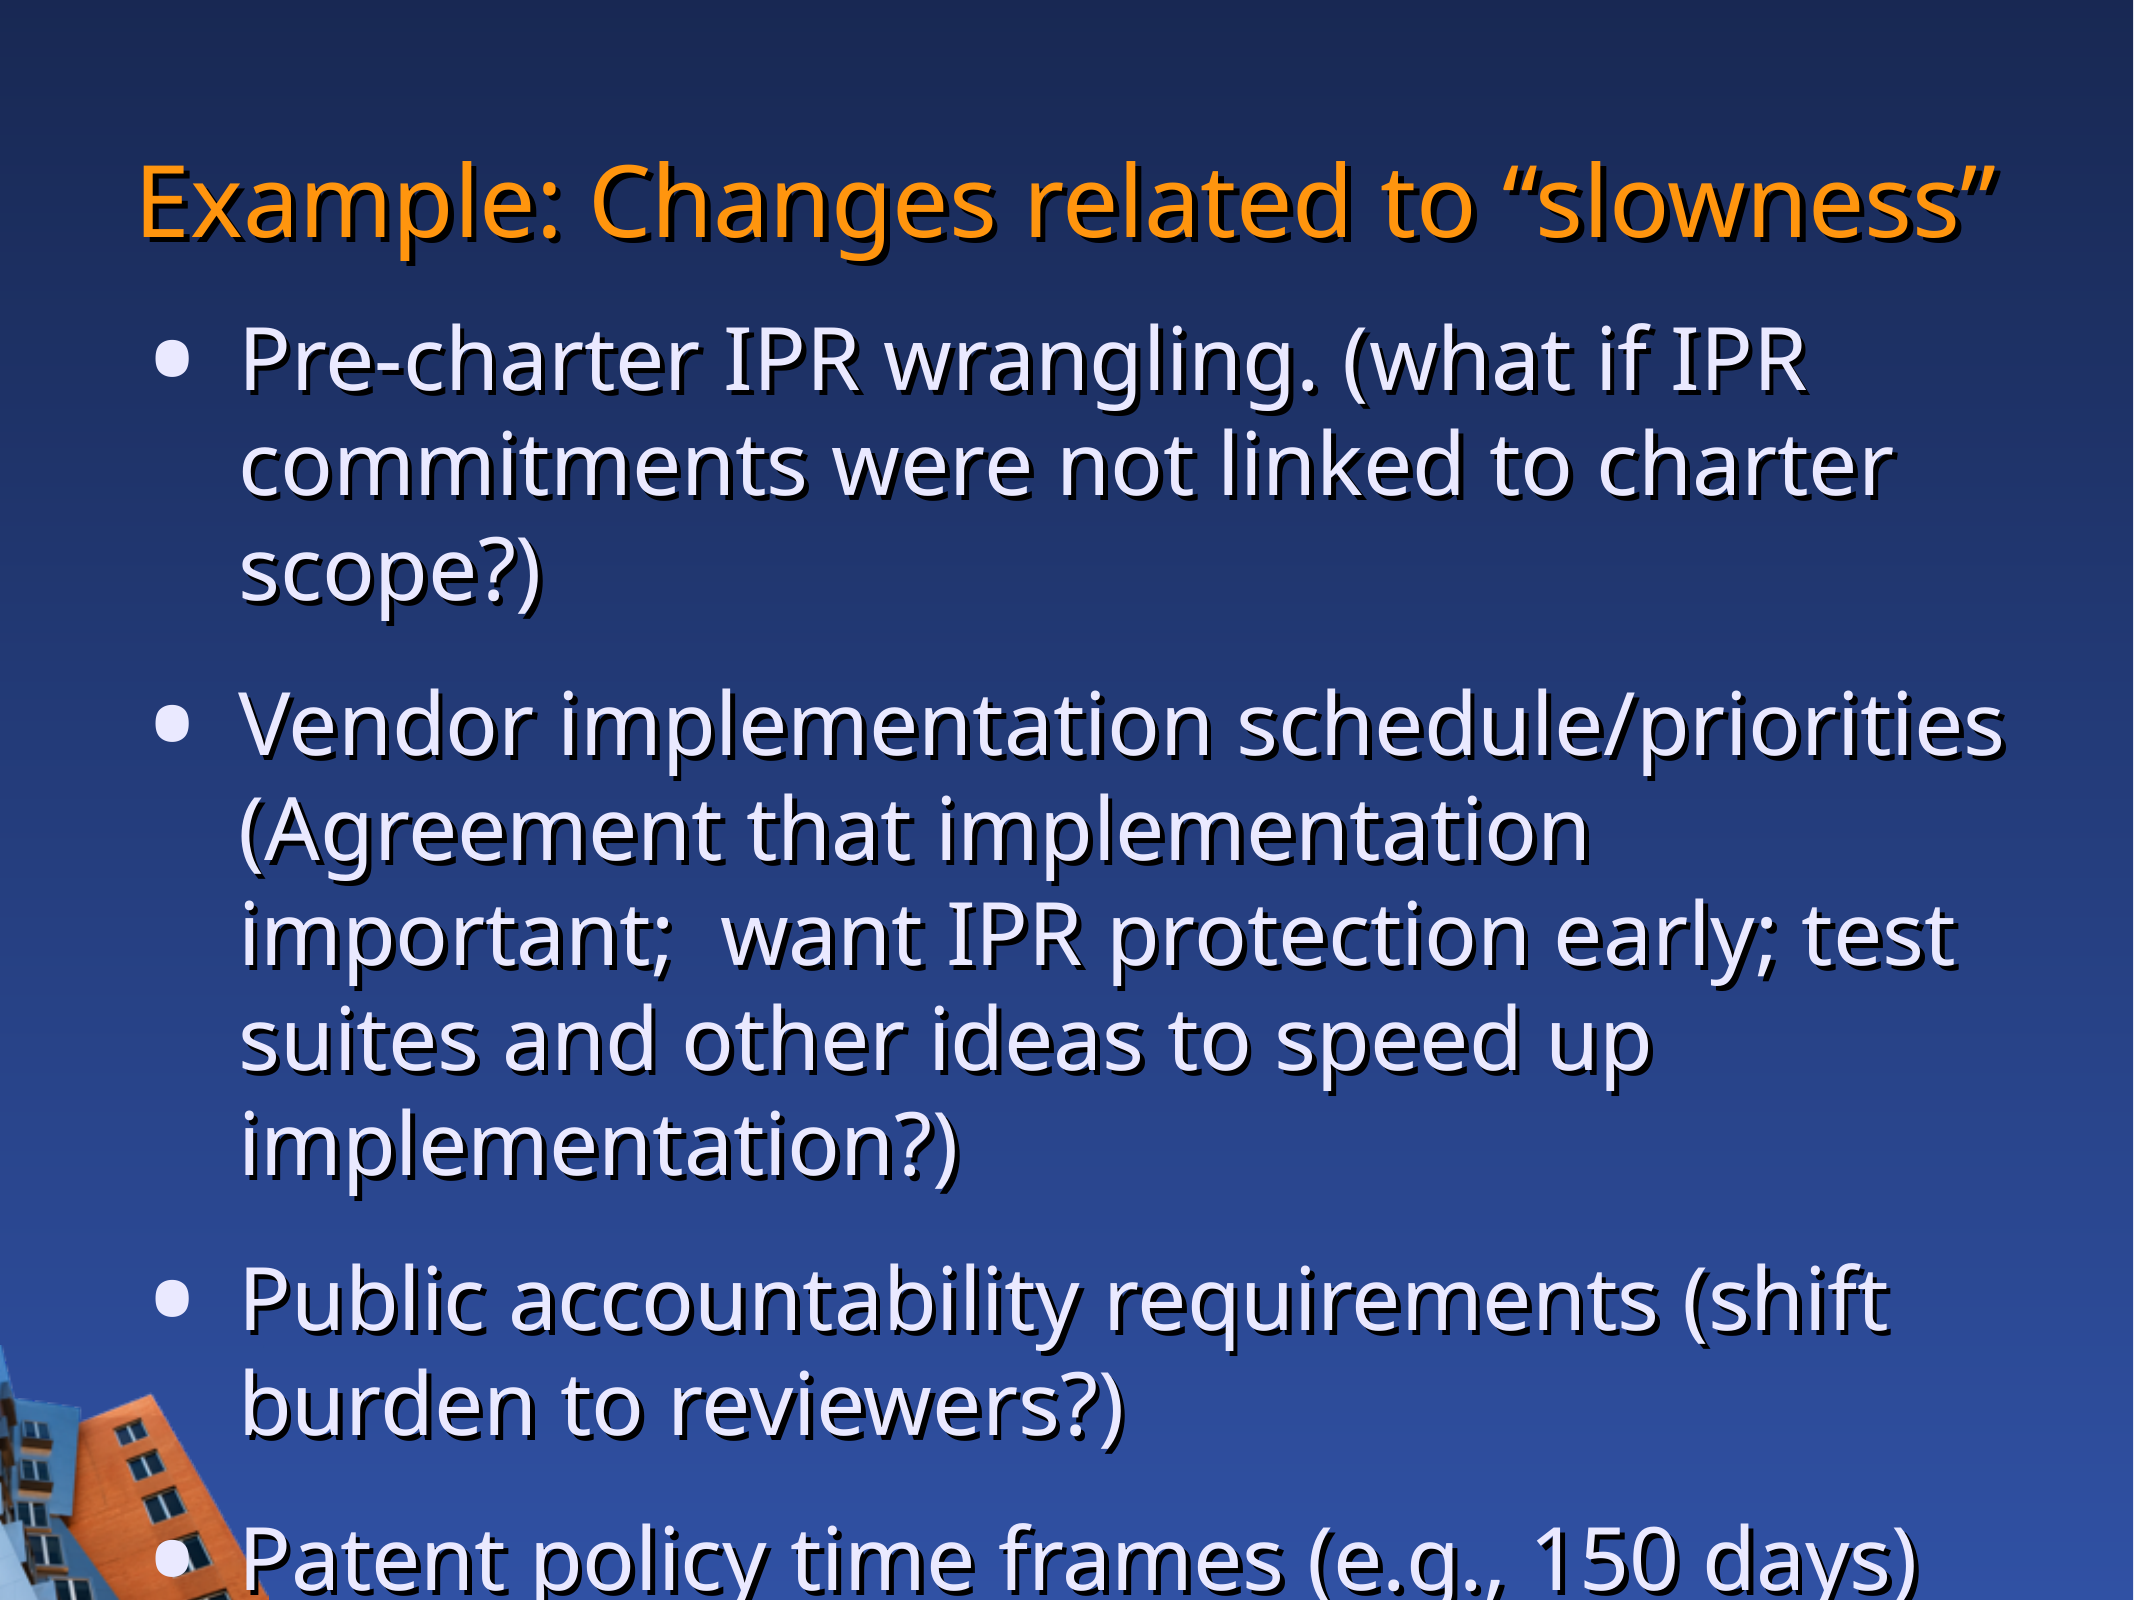

# Example: Changes related to “slowness”
Pre-charter IPR wrangling. (what if IPR commitments were not linked to charter scope?)
Vendor implementation schedule/priorities (Agreement that implementation important; want IPR protection early; test suites and other ideas to speed up implementation?)
Public accountability requirements (shift burden to reviewers?)
Patent policy time frames (e.g., 150 days)